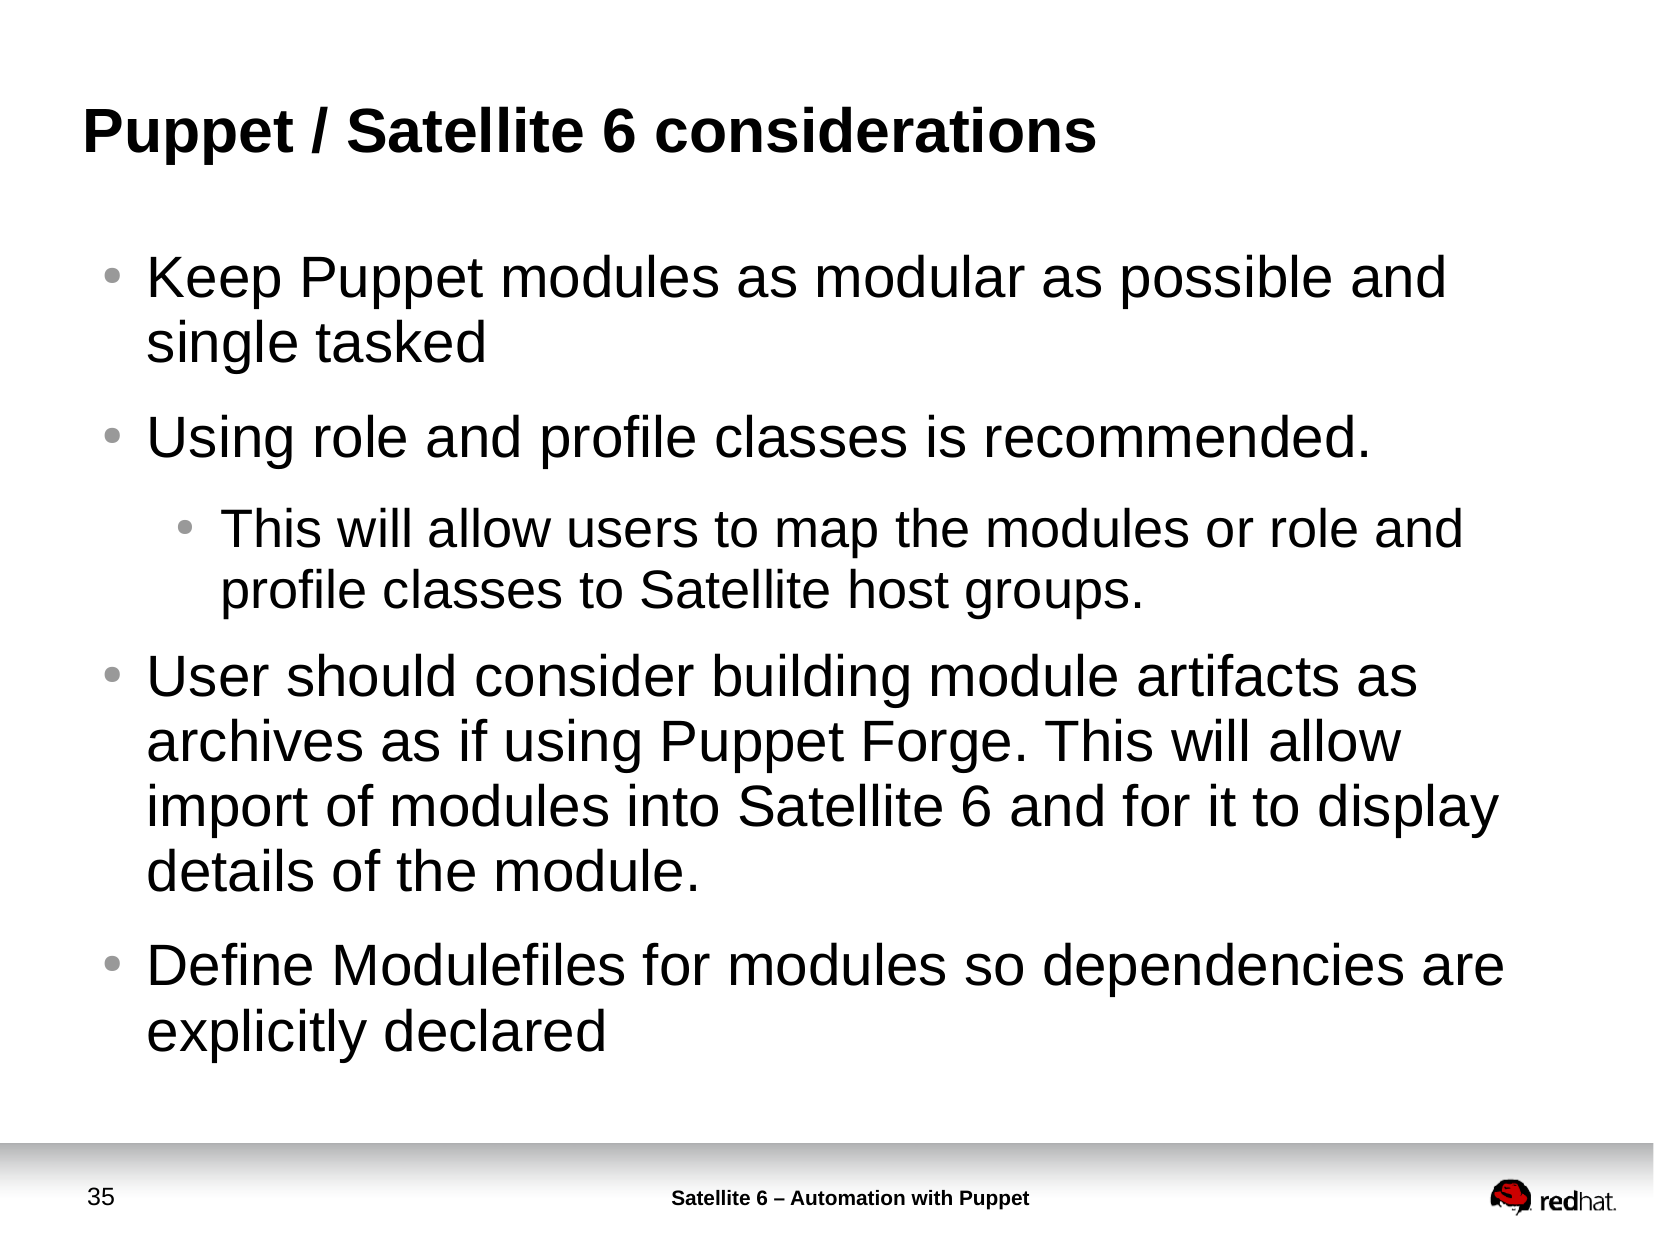

# Puppet / Satellite 6 considerations
Keep Puppet modules as modular as possible and single tasked
Using role and profile classes is recommended.
This will allow users to map the modules or role and profile classes to Satellite host groups.
User should consider building module artifacts as archives as if using Puppet Forge. This will allow import of modules into Satellite 6 and for it to display details of the module.
Define Modulefiles for modules so dependencies are explicitly declared